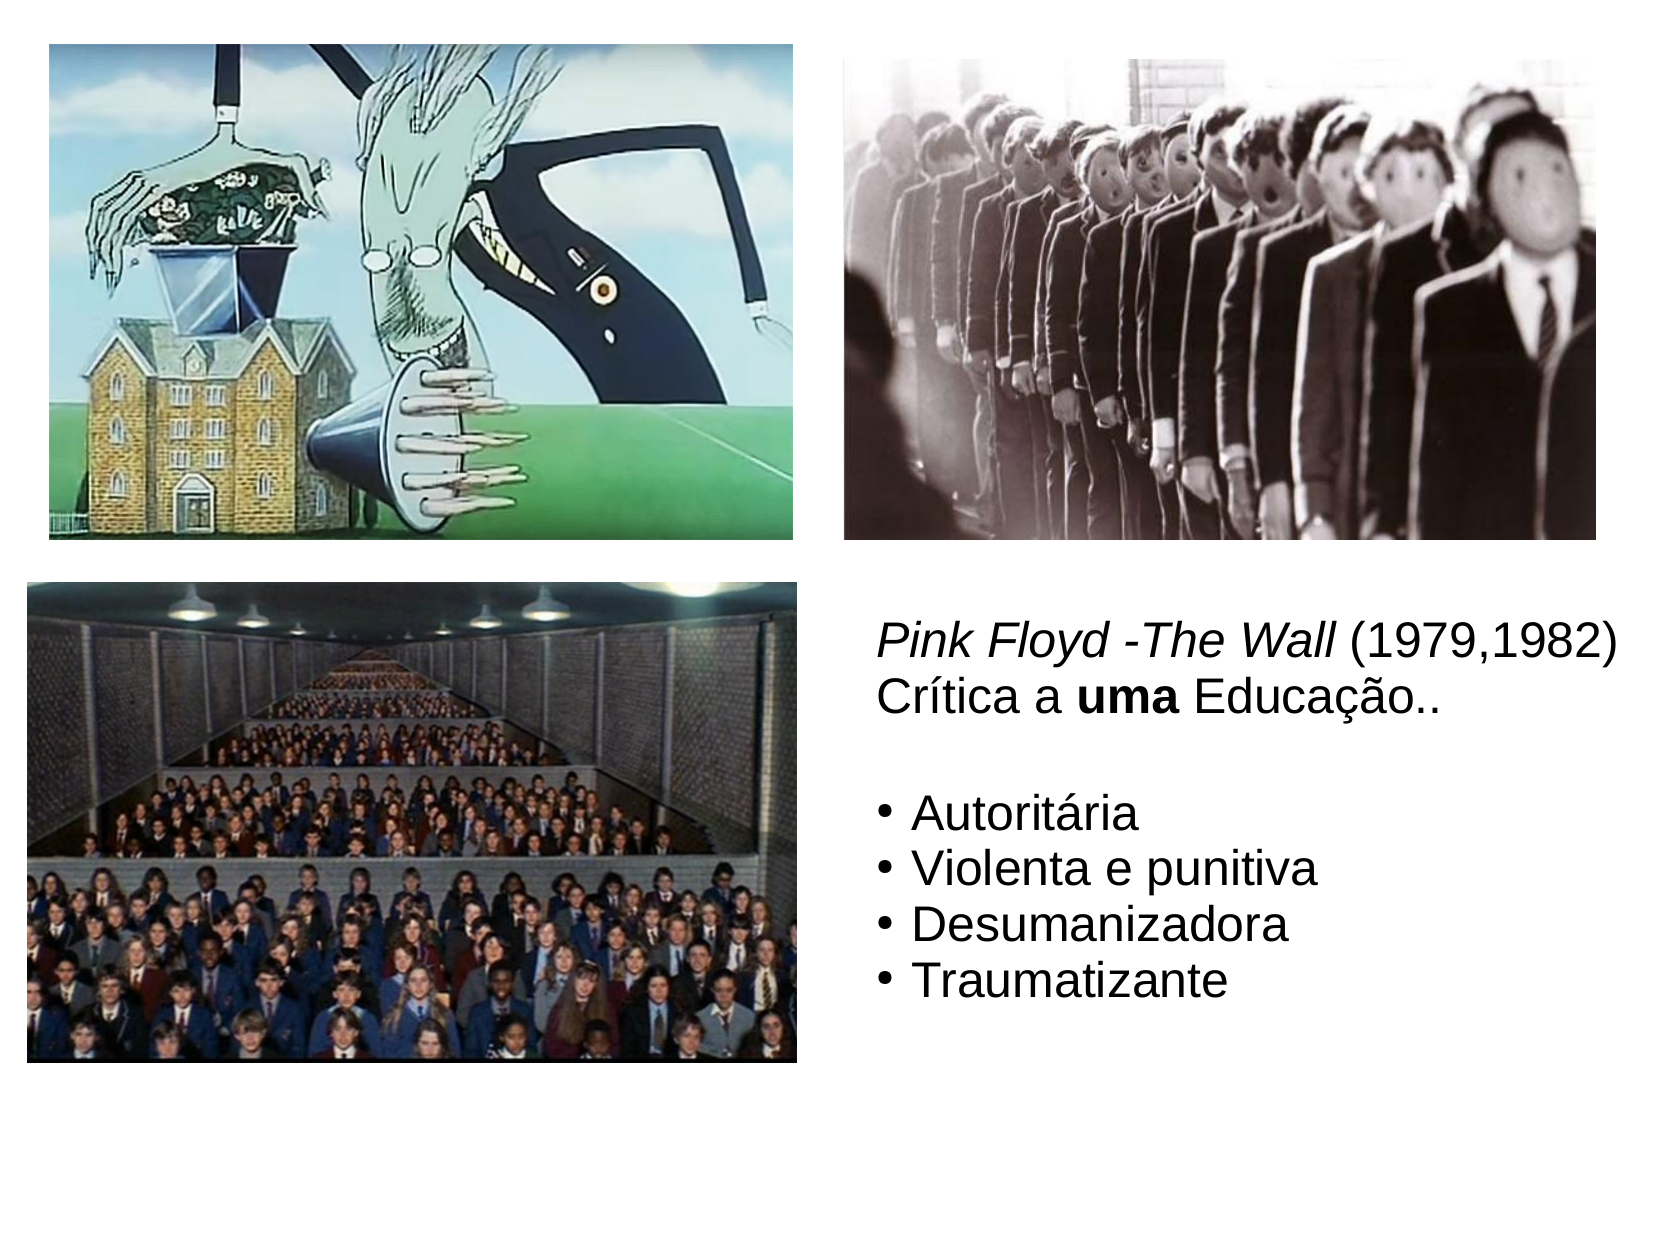

Pink Floyd -The Wall (1979,1982)
Crítica a uma Educação..
Autoritária
Violenta e punitiva
Desumanizadora
Traumatizante